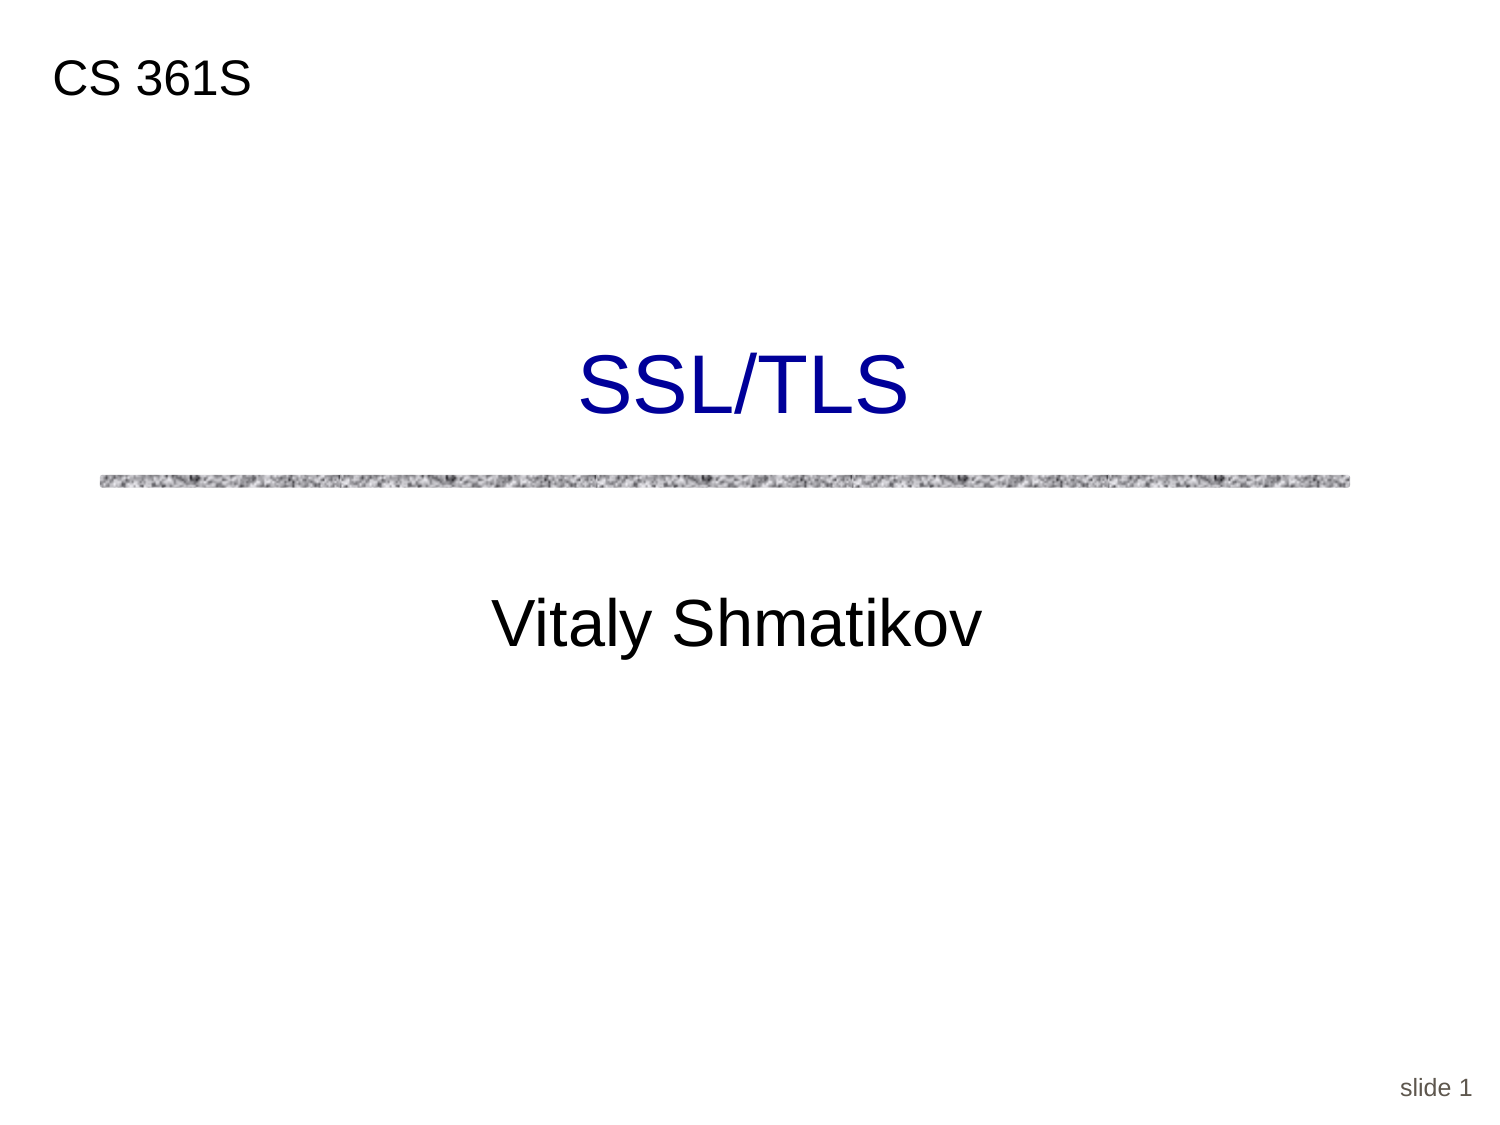

CS 361S
SSL/TLS
# Vitaly Shmatikov
slide